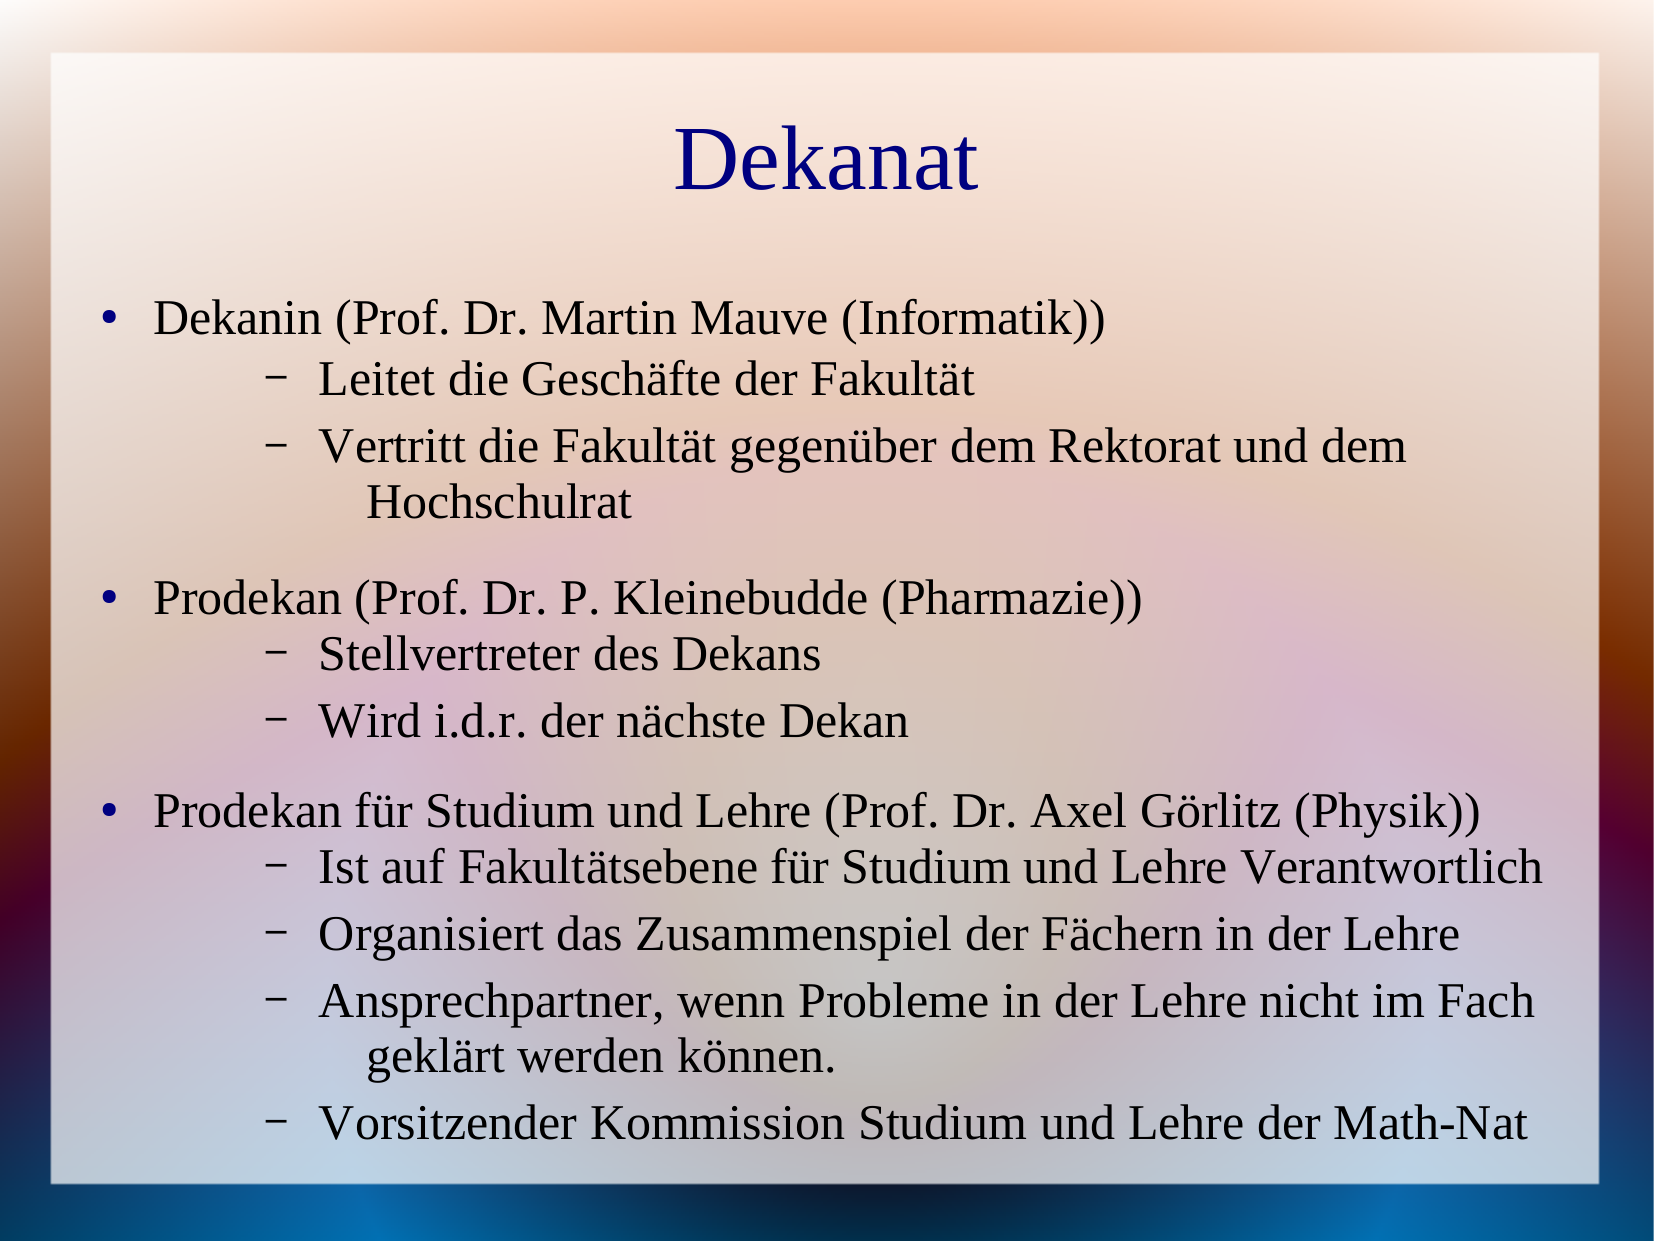

# Dekanat
Dekanin (Prof. Dr. Martin Mauve (Informatik))
Leitet die Geschäfte der Fakultät
Vertritt die Fakultät gegenüber dem Rektorat und dem Hochschulrat
Prodekan (Prof. Dr. P. Kleinebudde (Pharmazie))
Stellvertreter des Dekans
Wird i.d.r. der nächste Dekan
Prodekan für Studium und Lehre (Prof. Dr. Axel Görlitz (Physik))
Ist auf Fakultätsebene für Studium und Lehre Verantwortlich
Organisiert das Zusammenspiel der Fächern in der Lehre
Ansprechpartner, wenn Probleme in der Lehre nicht im Fach geklärt werden können.
Vorsitzender Kommission Studium und Lehre der Math-Nat